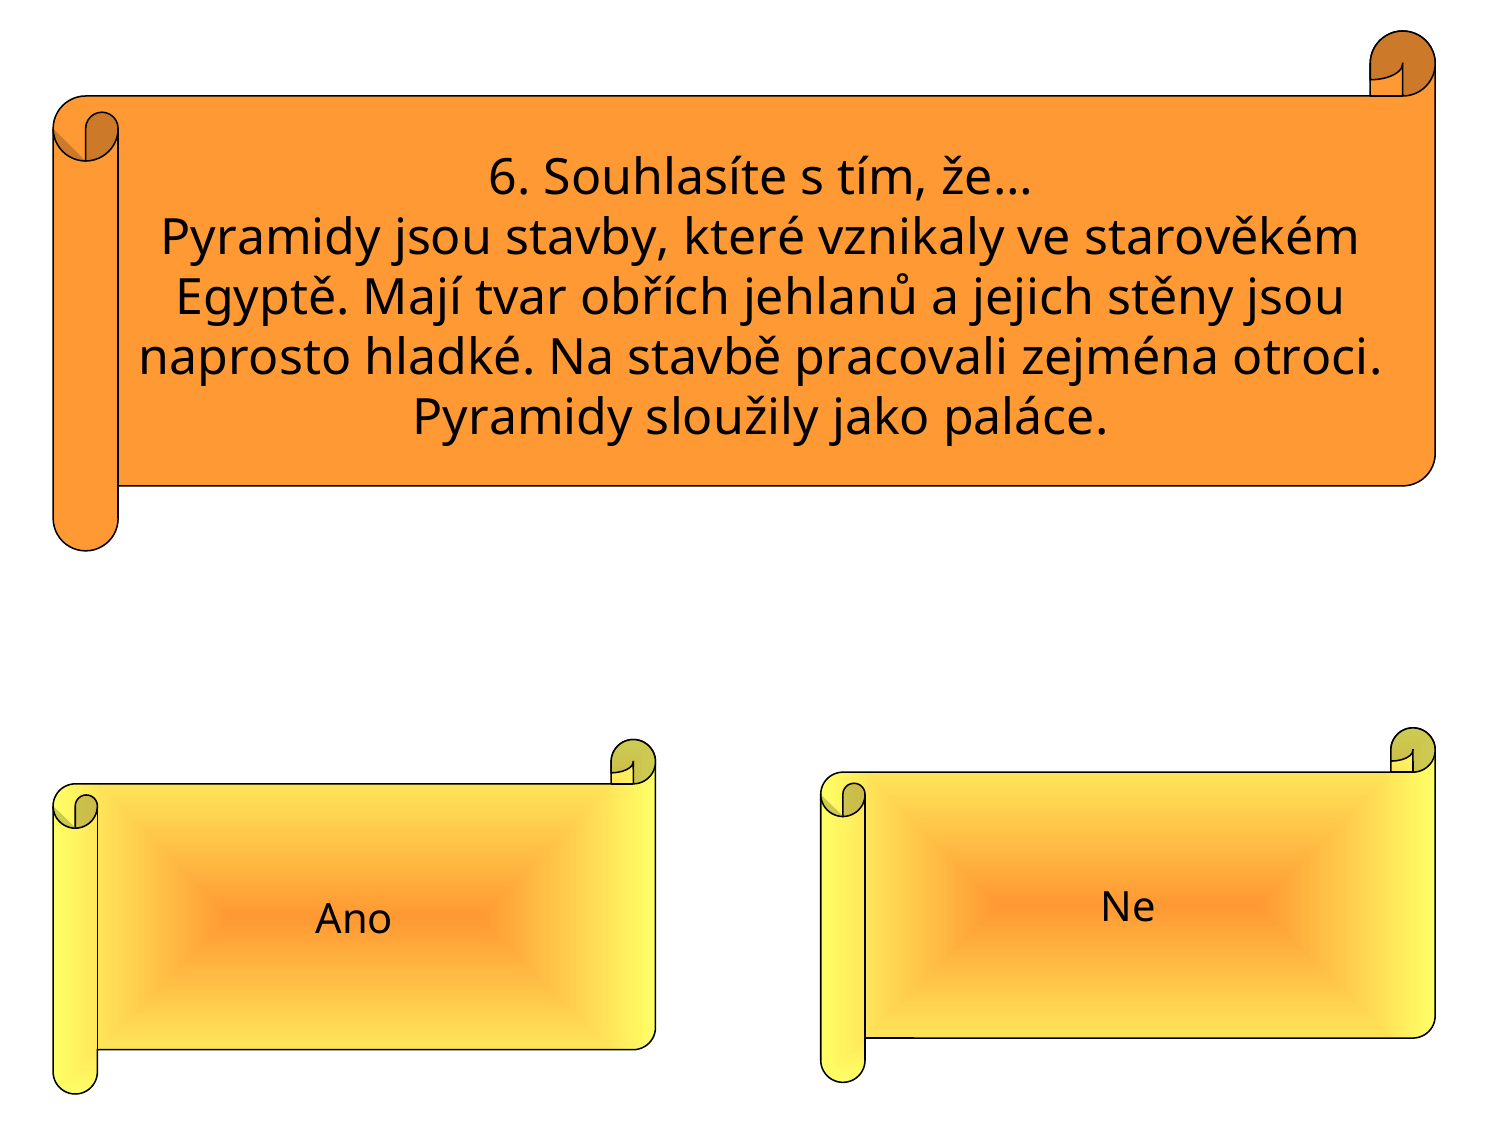

6. Souhlasíte s tím, že…
Pyramidy jsou stavby, které vznikaly ve starověkém Egyptě. Mají tvar obřích jehlanů a jejich stěny jsou naprosto hladké. Na stavbě pracovali zejména otroci.
Pyramidy sloužily jako paláce.
Ne
Ano